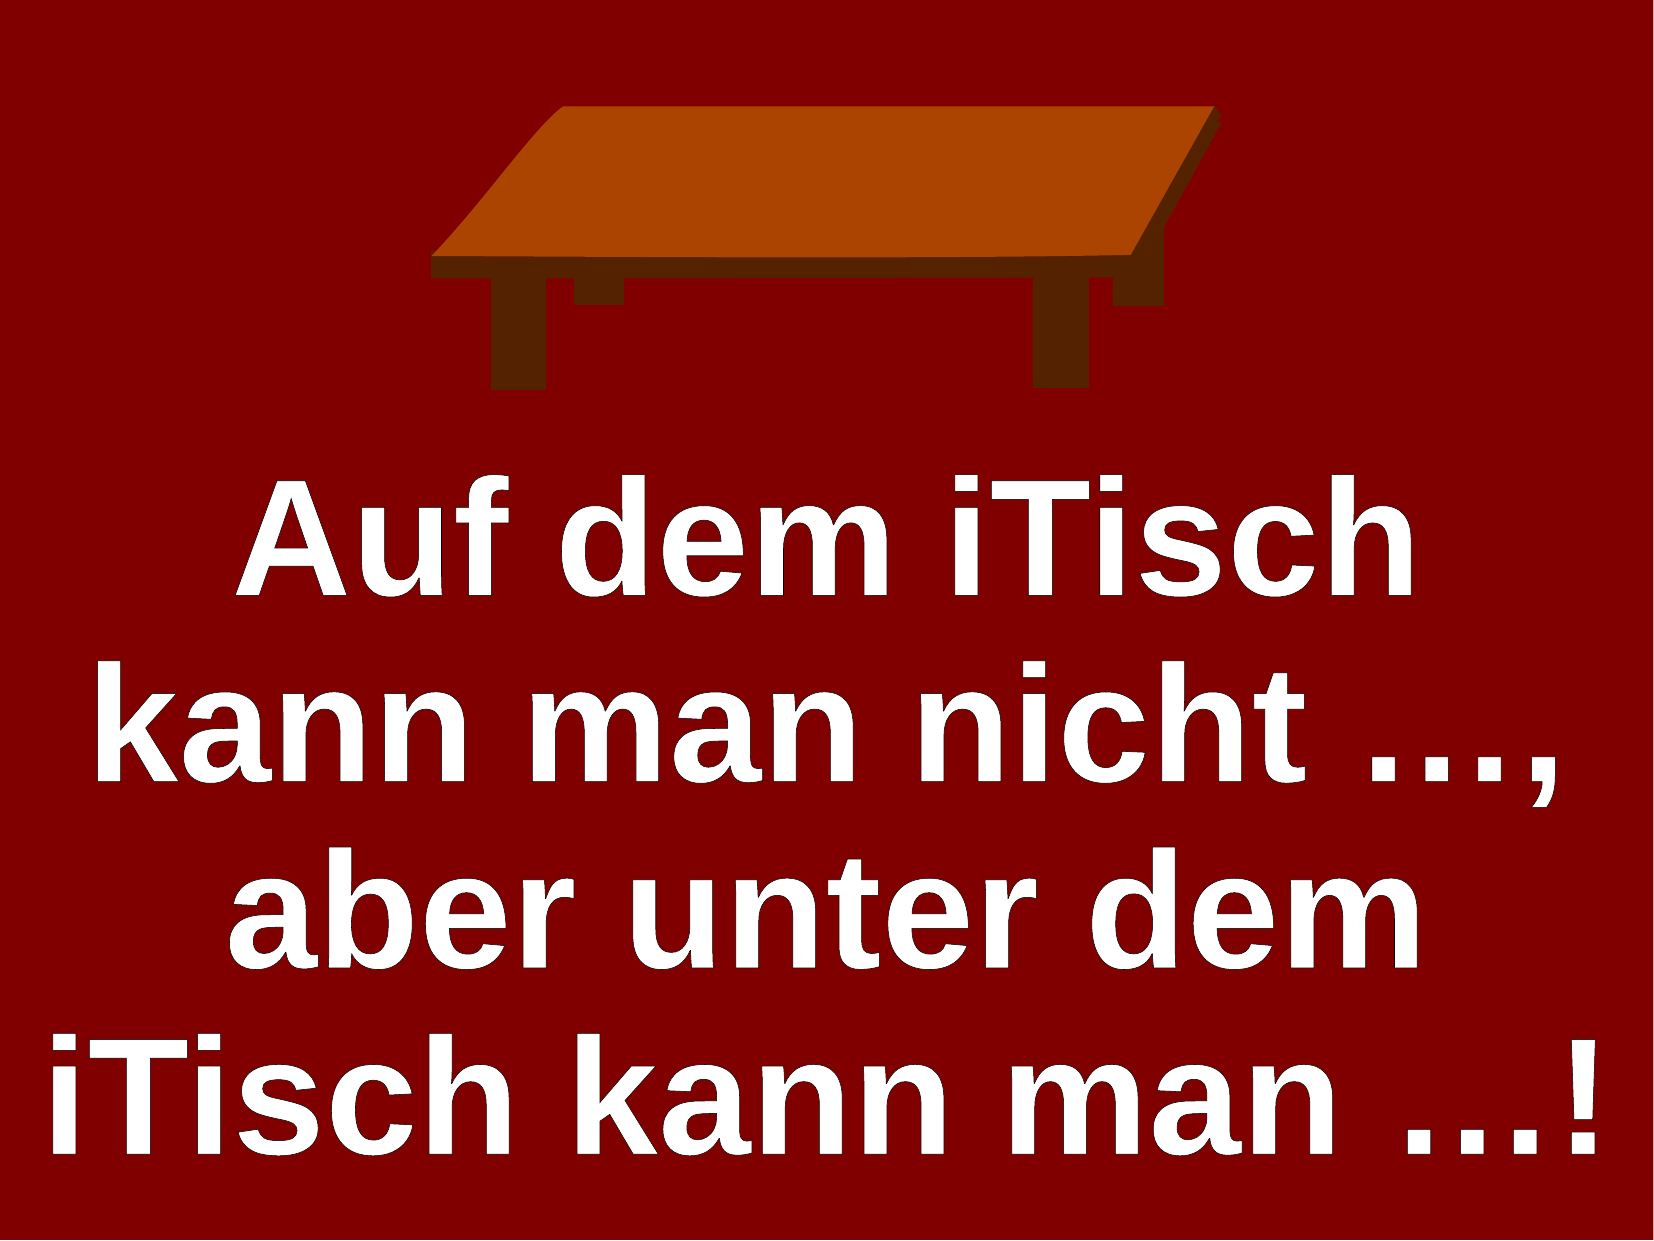

Auf dem iTisch kann man nicht …,
aber unter dem iTisch kann man …!